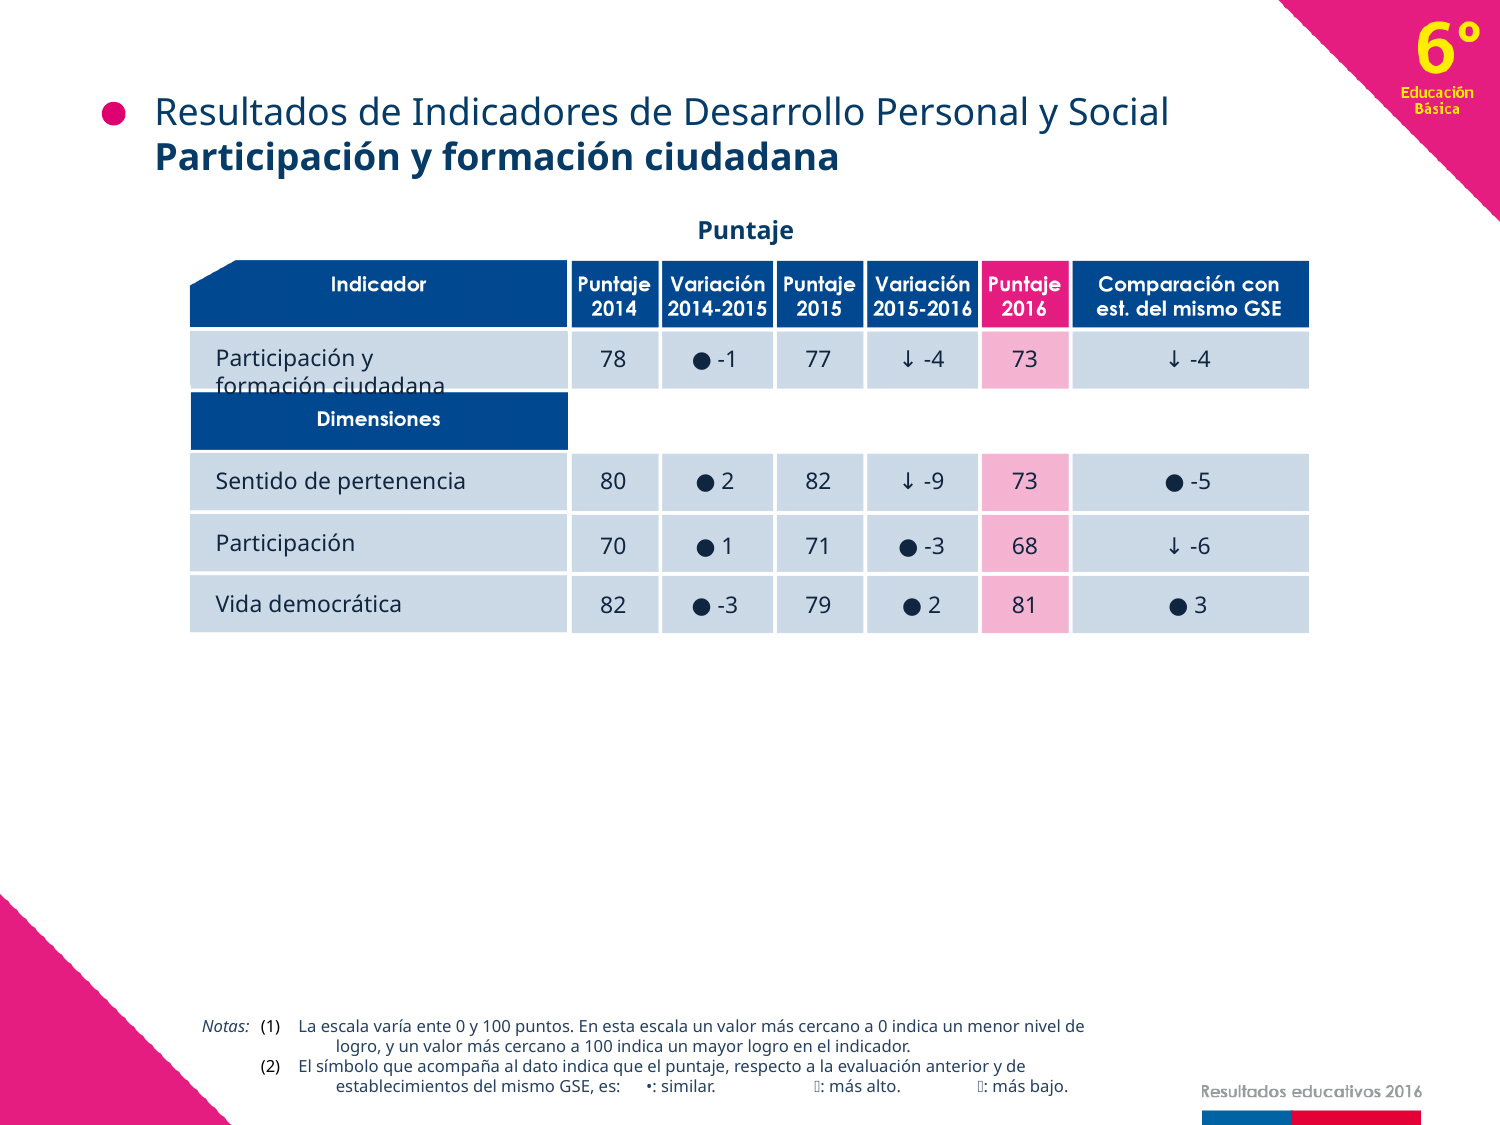

Resultados de Indicadores de Desarrollo Personal y Social
Participación y formación ciudadana
Puntaje
Participación y formación ciudadana
78
● -1
77
↓ -4
73
↓ -4
Sentido de pertenencia
80
● 2
82
↓ -9
73
● -5
Participación
70
● 1
71
● -3
68
↓ -6
Vida democrática
82
● -3
79
● 2
81
● 3
Notas:
La escala varía ente 0 y 100 puntos. En esta escala un valor más cercano a 0 indica un menor nivel de logro, y un valor más cercano a 100 indica un mayor logro en el indicador.
El símbolo que acompaña al dato indica que el puntaje, respecto a la evaluación anterior y de establecimientos del mismo GSE, es: •: similar. : más alto. : más bajo.